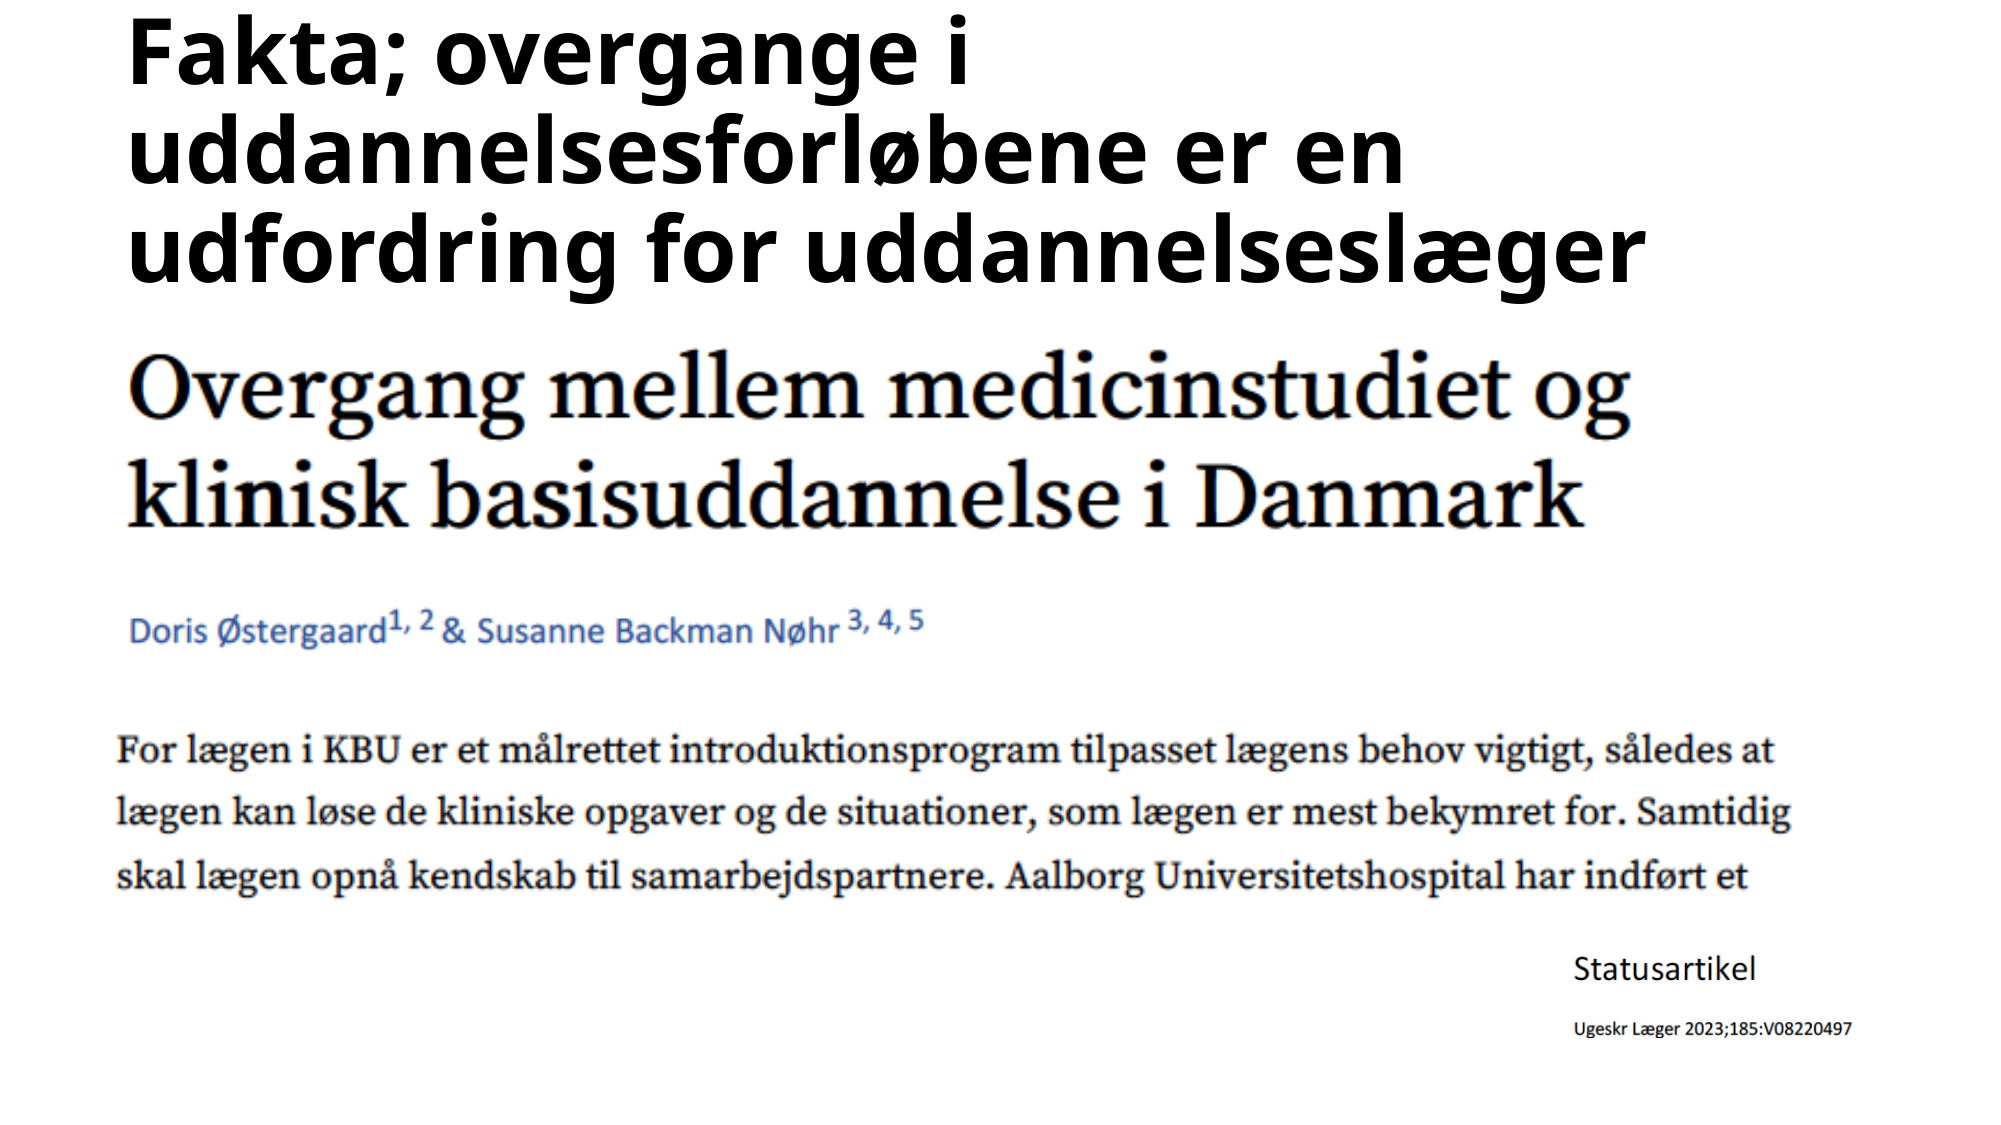

# Fakta; overgange i uddannelsesforløbene er en udfordring for uddannelseslæger